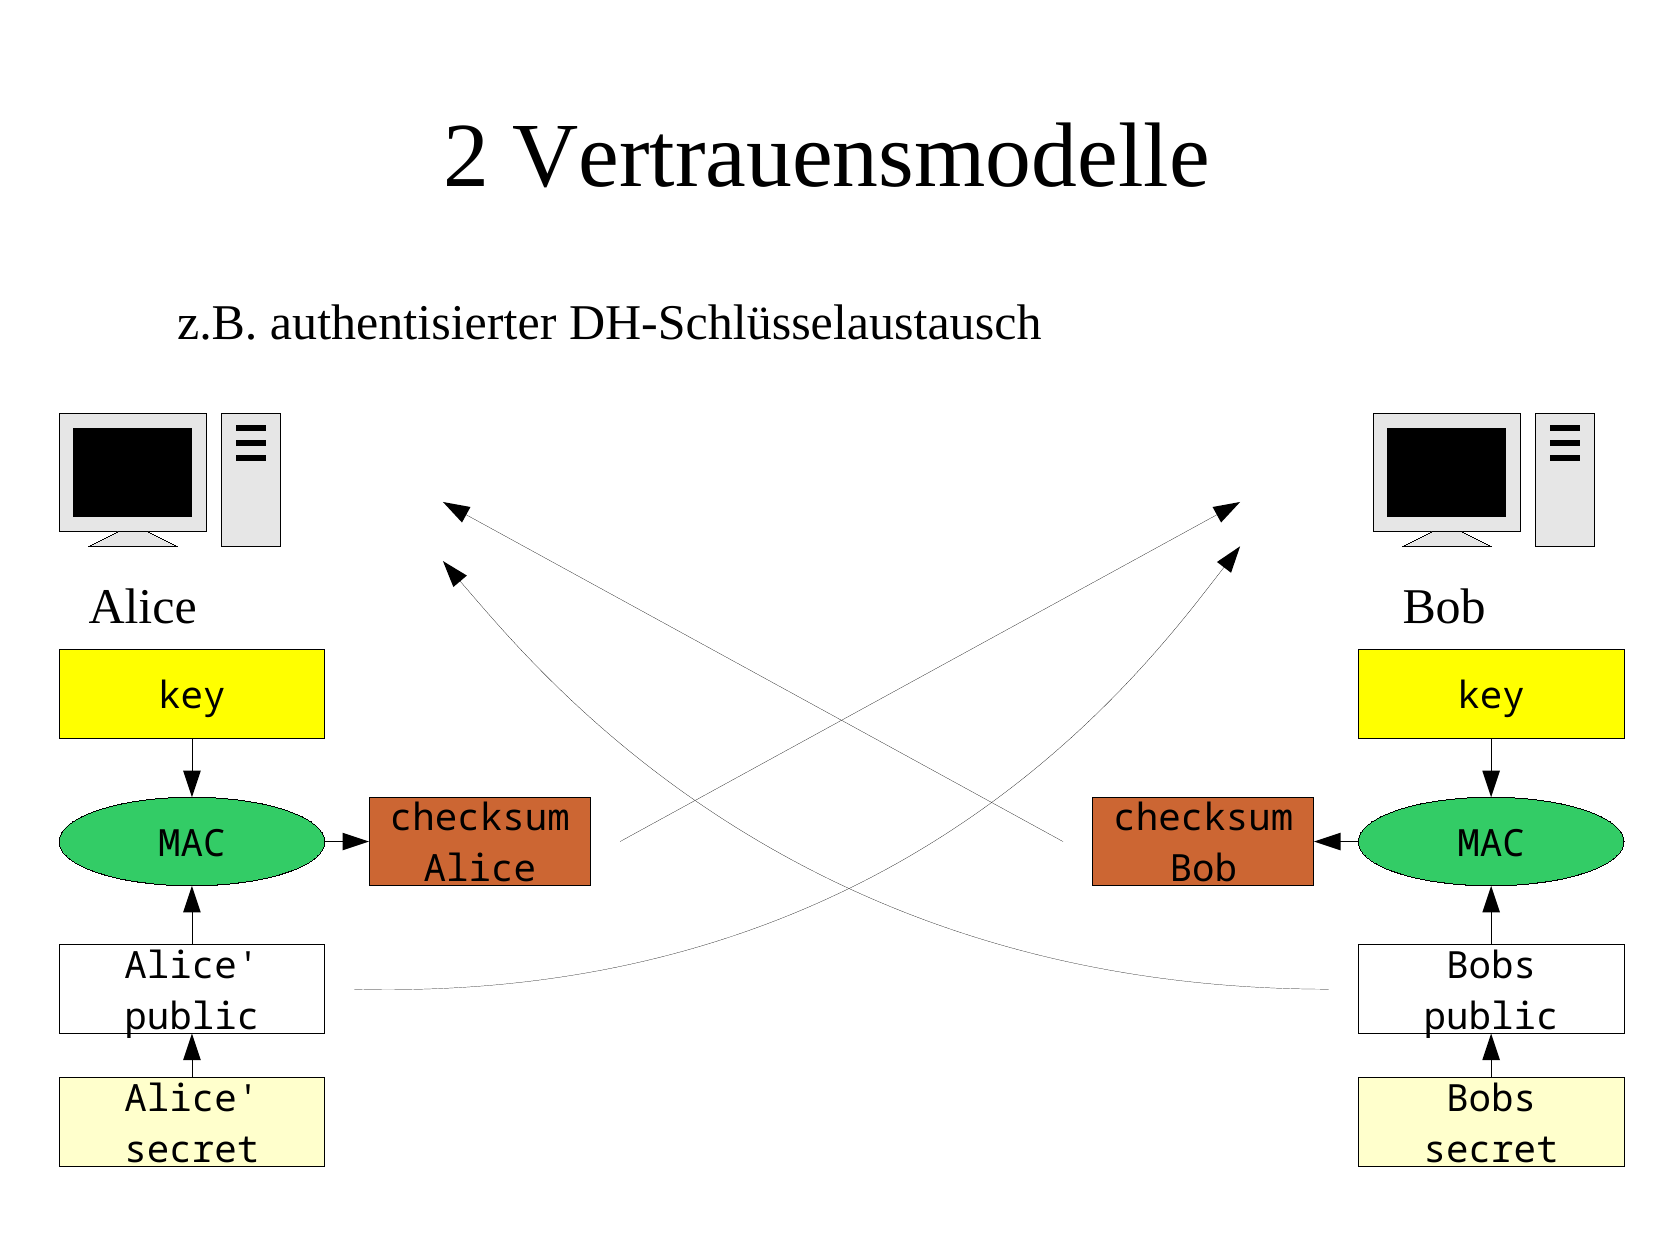

# 2 Vertrauensmodelle
z.B. authentisierter DH-Schlüsselaustausch
Alice
Bob
key
key
MAC
checksum
Alice
checksum
Bob
MAC
Alice'
public
Bobs
public
Alice'
secret
Bobs
secret